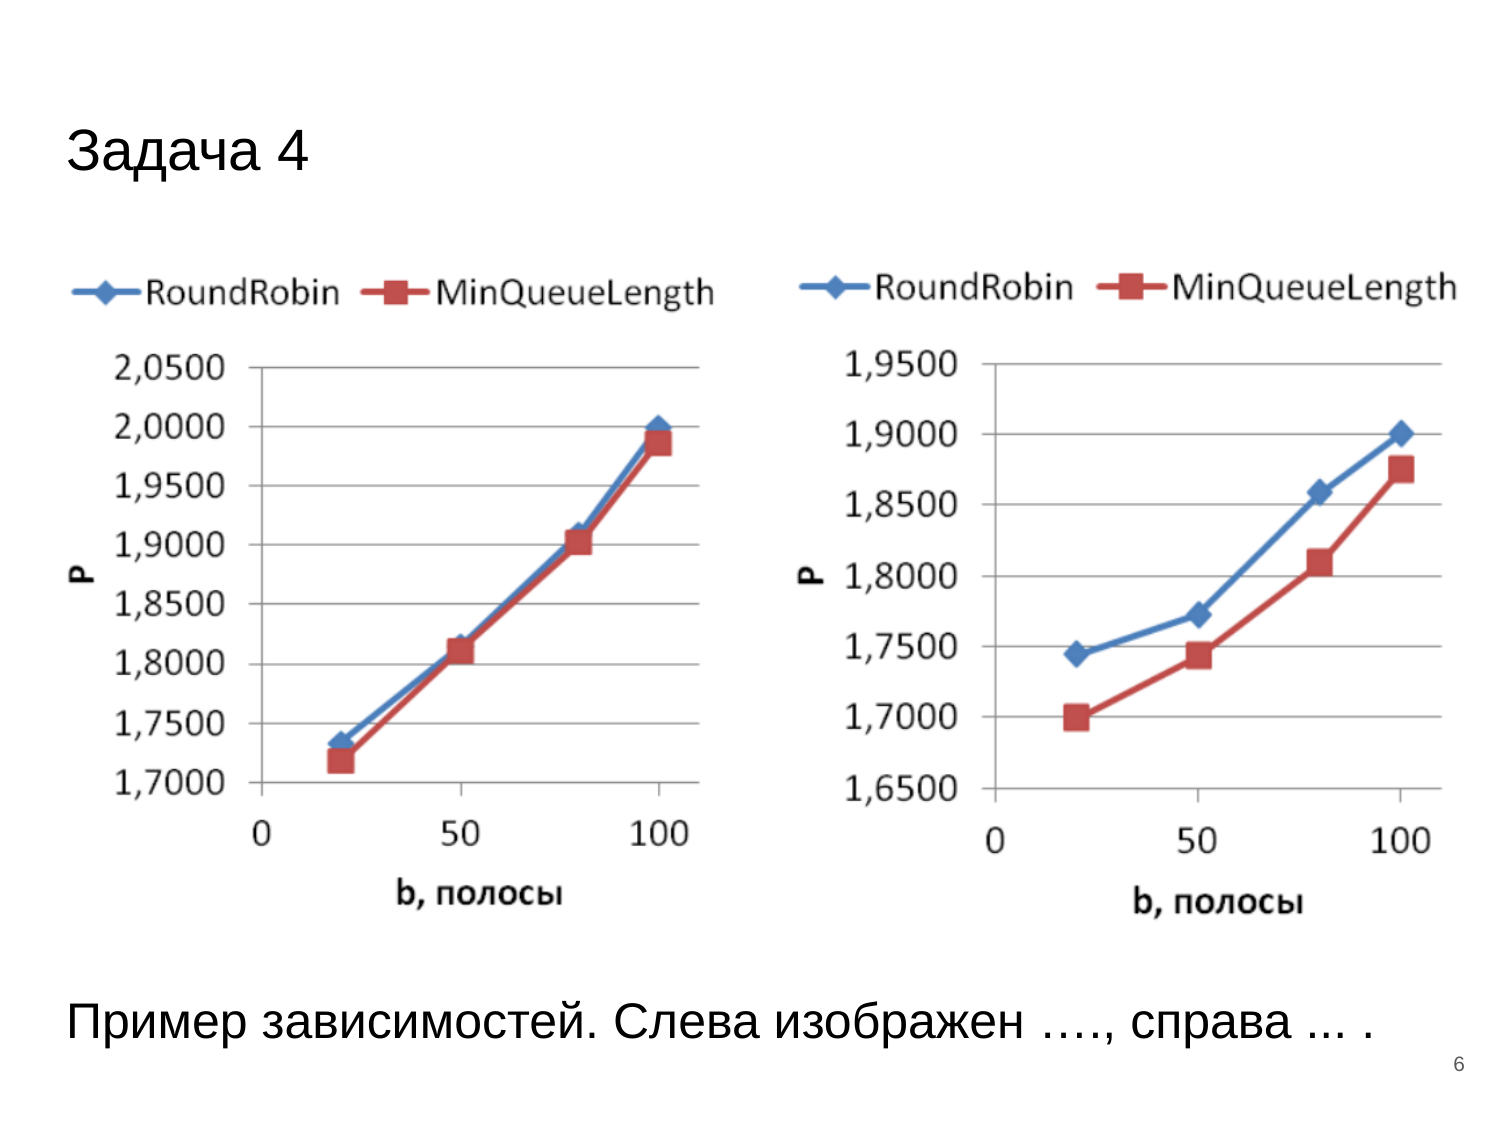

# Задача 4
Пример зависимостей. Слева изображен …., справа ... .